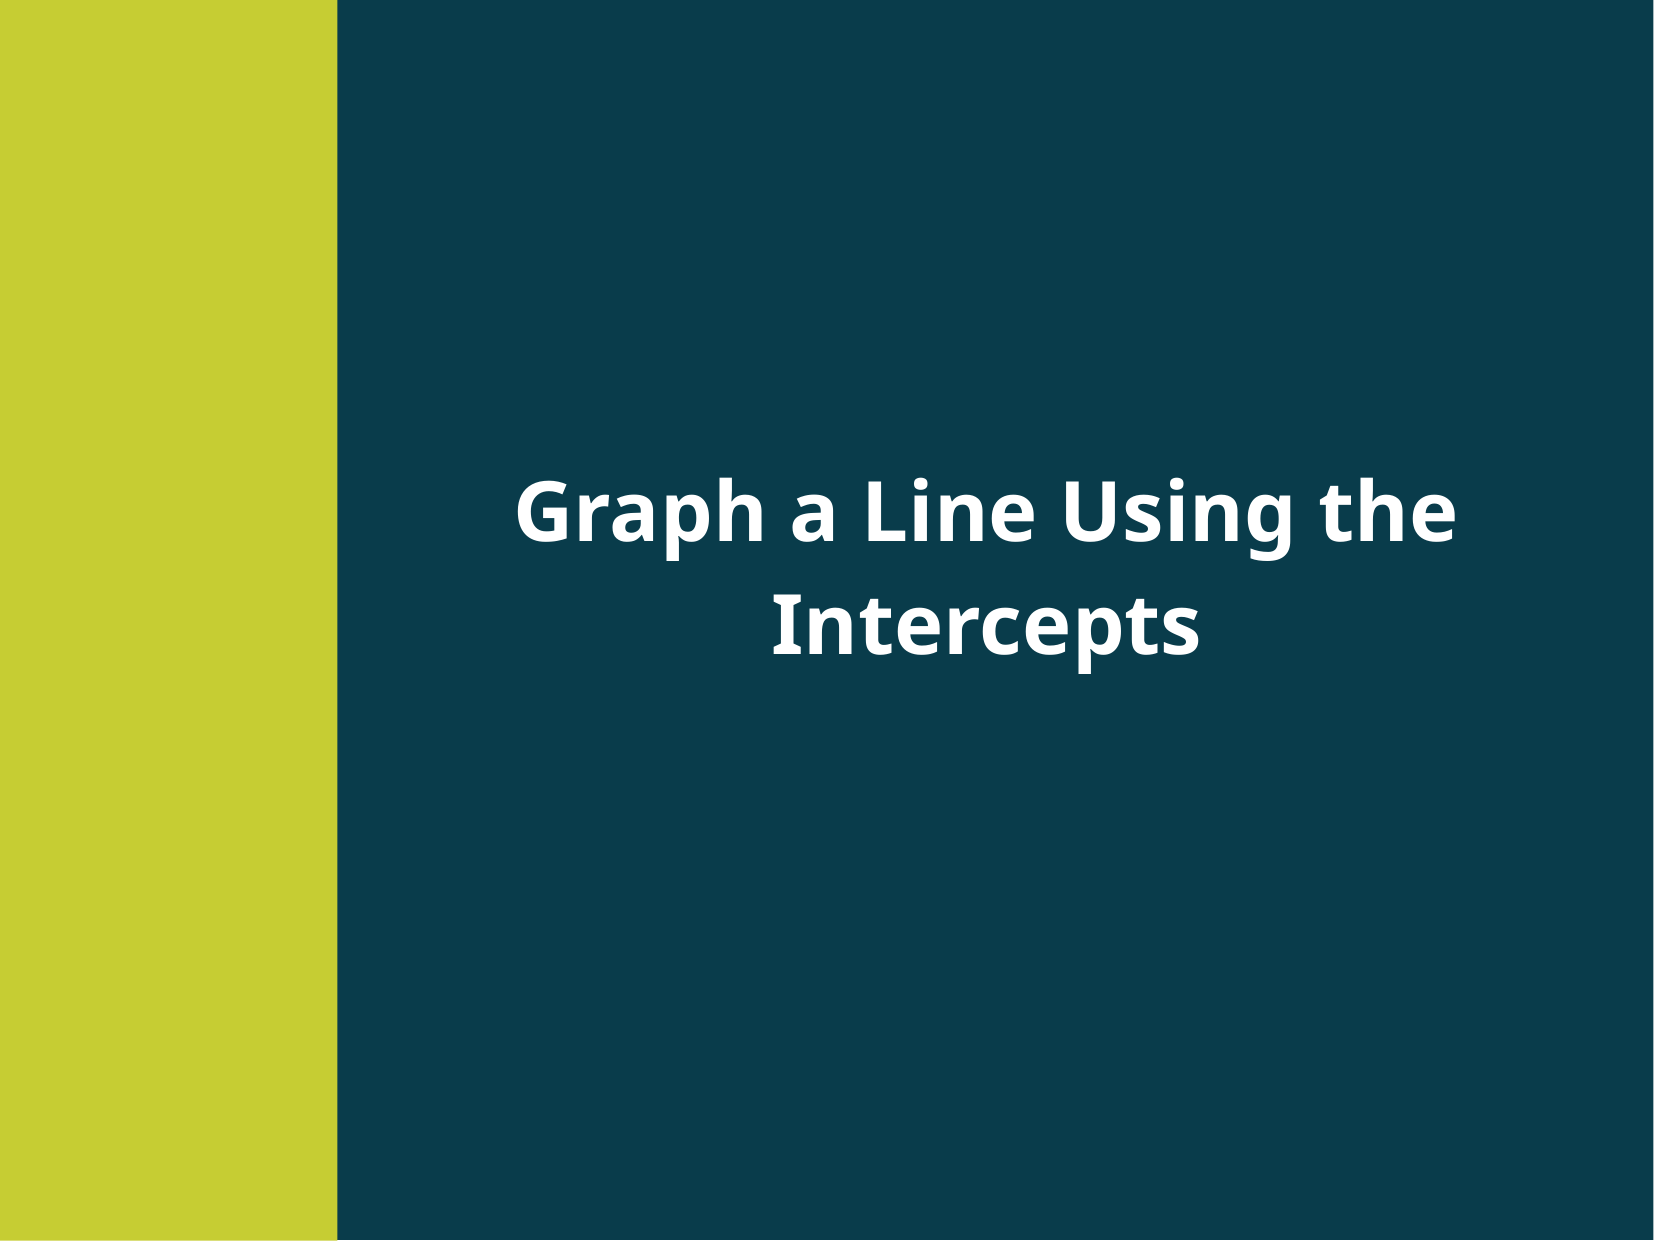

# Graph a Line Using the Intercepts